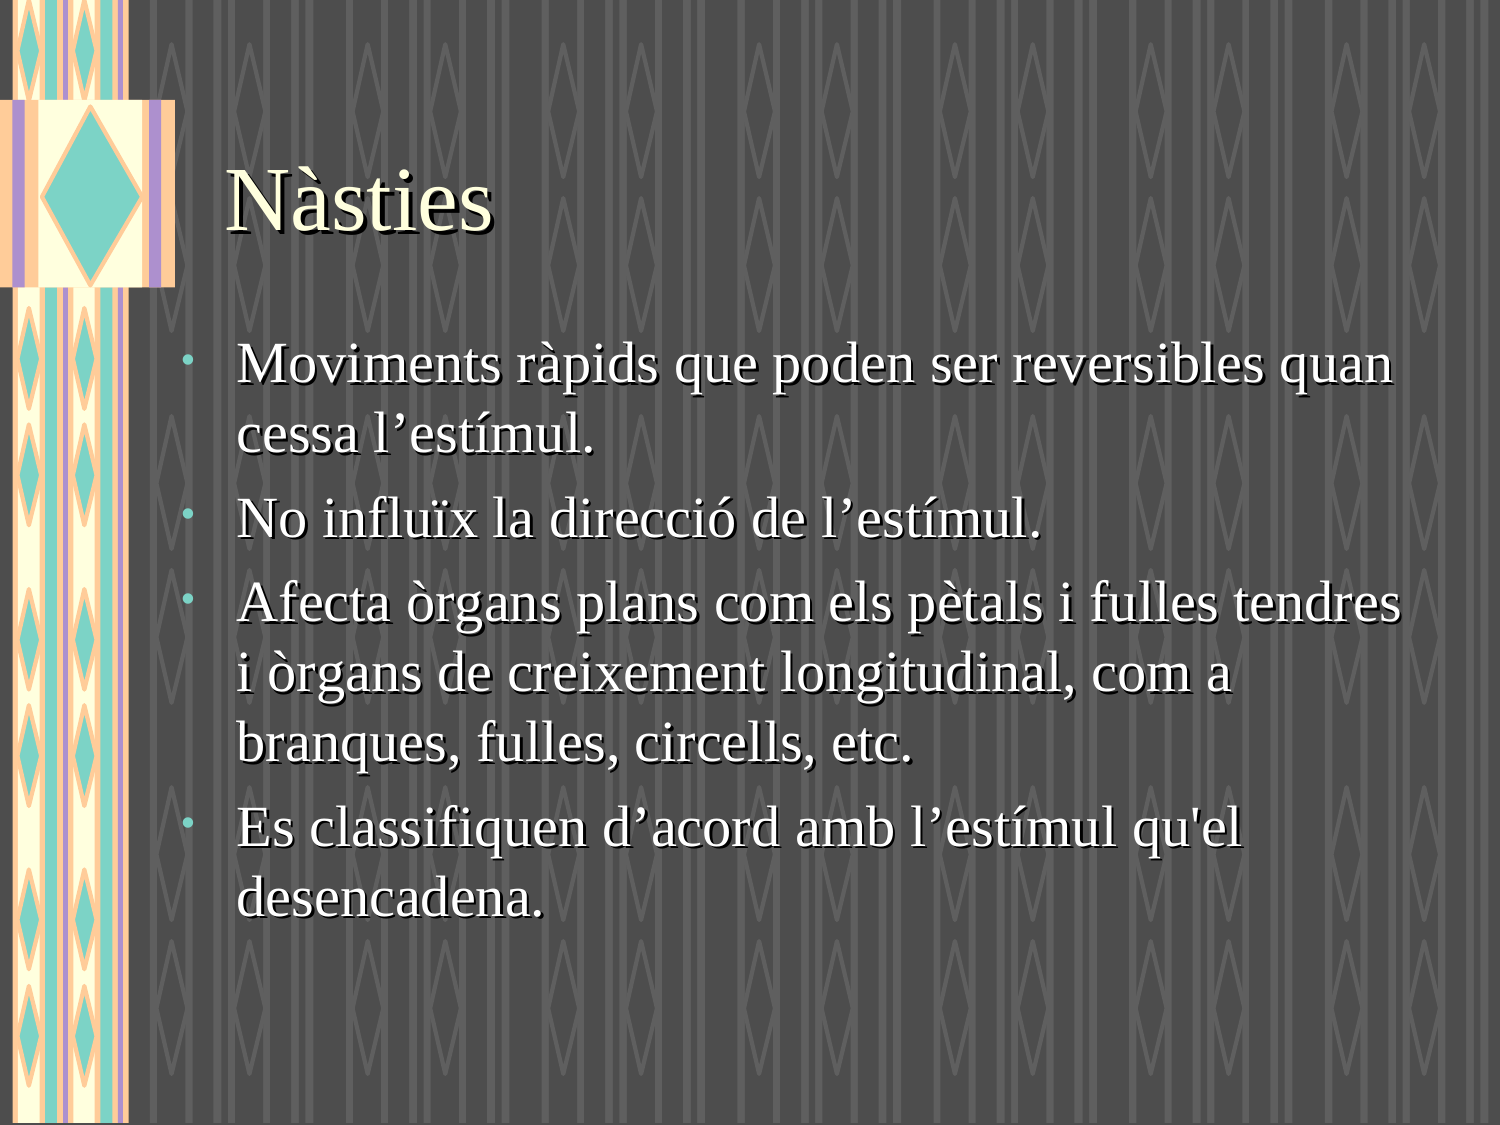

# Nàsties
Moviments ràpids que poden ser reversibles quan cessa l’estímul.
No influïx la direcció de l’estímul.
Afecta òrgans plans com els pètals i fulles tendres i òrgans de creixement longitudinal, com a branques, fulles, circells, etc.
Es classifiquen d’acord amb l’estímul qu'el desencadena.